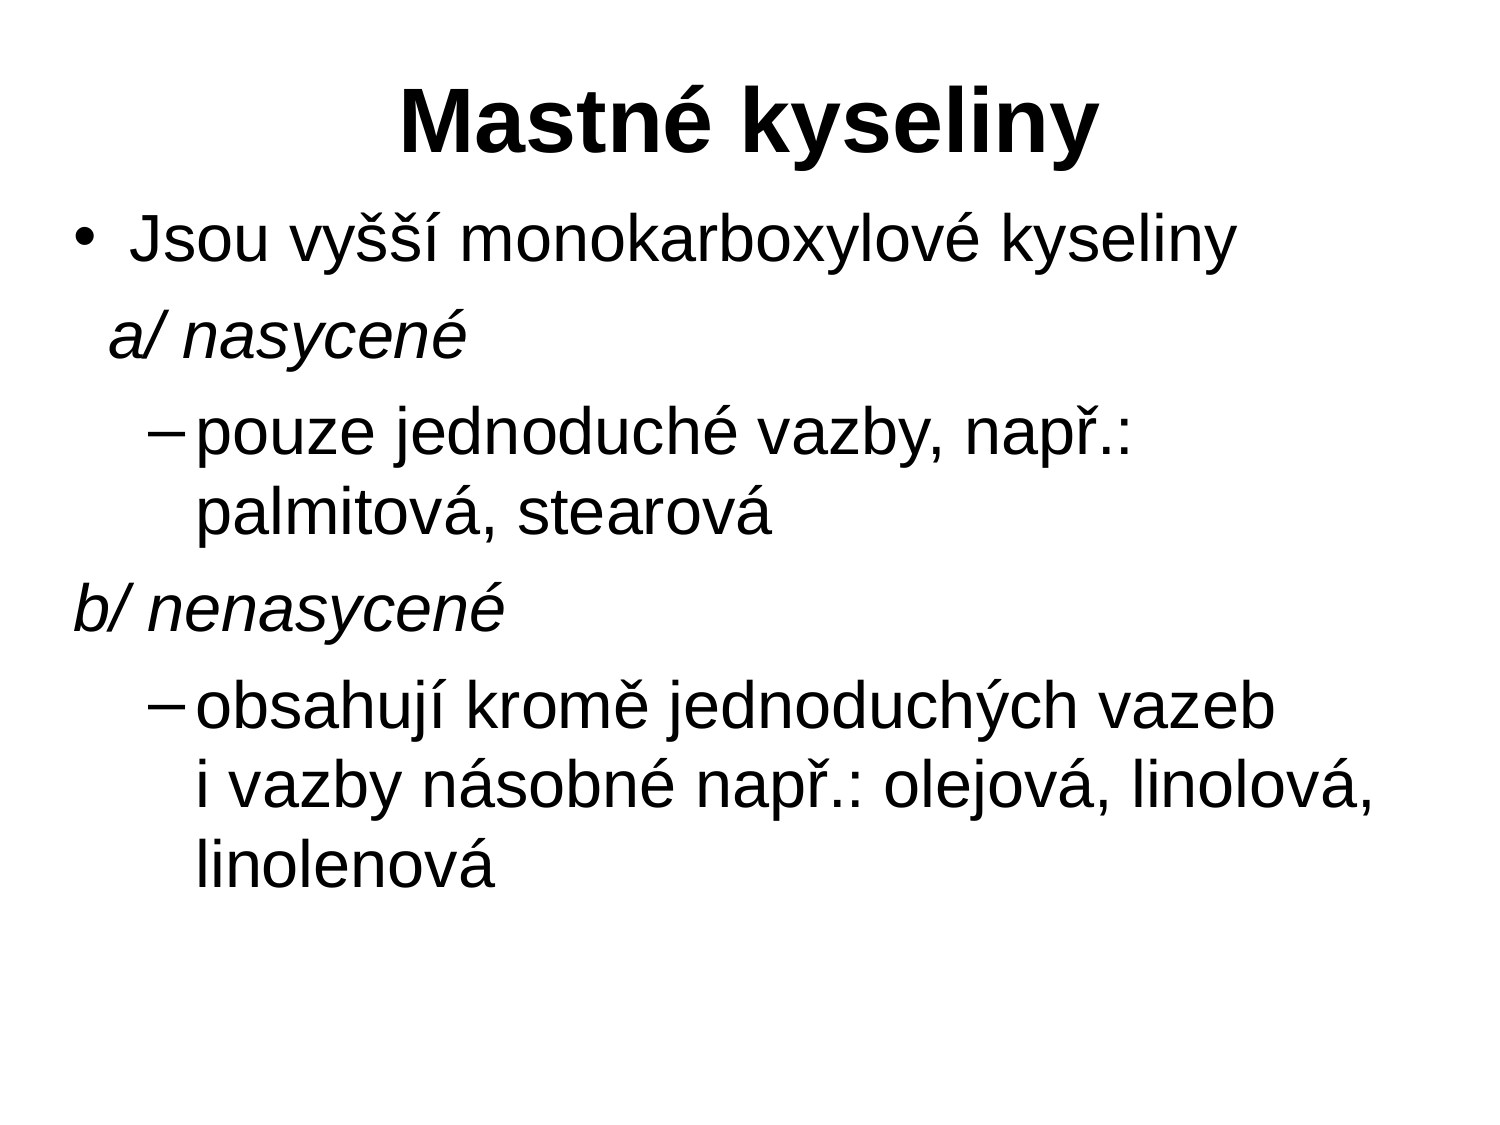

Mastné kyseliny
# Jsou vyšší monokarboxylové kyseliny
a/ nasycené
pouze jednoduché vazby, např.: palmitová, stearová
b/ nenasycené
obsahují kromě jednoduchých vazeb
i vazby násobné např.: olejová, linolová, linolenová